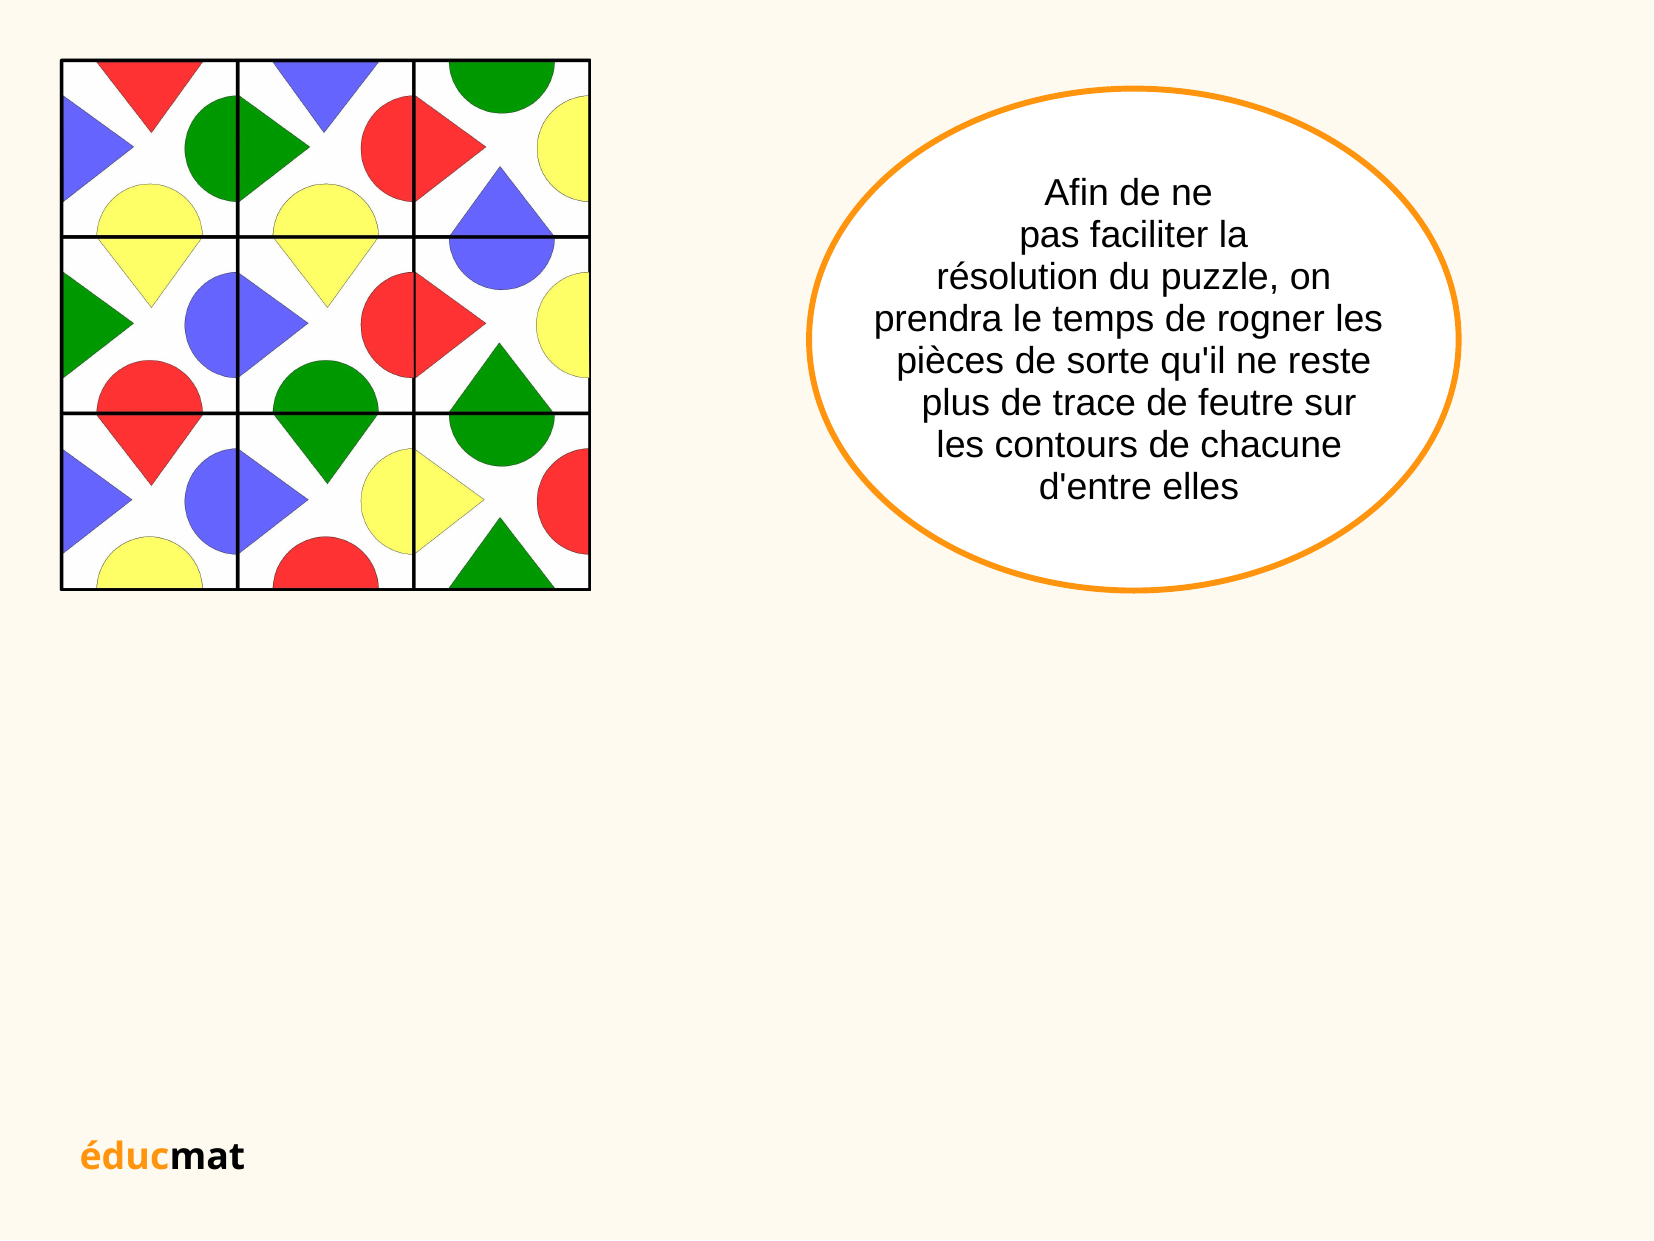

Afin de ne
pas faciliter la
 résolution du puzzle, on
prendra le temps de rogner les
pièces de sorte qu'il ne reste
 plus de trace de feutre sur
 les contours de chacune
 d'entre elles
éducmat